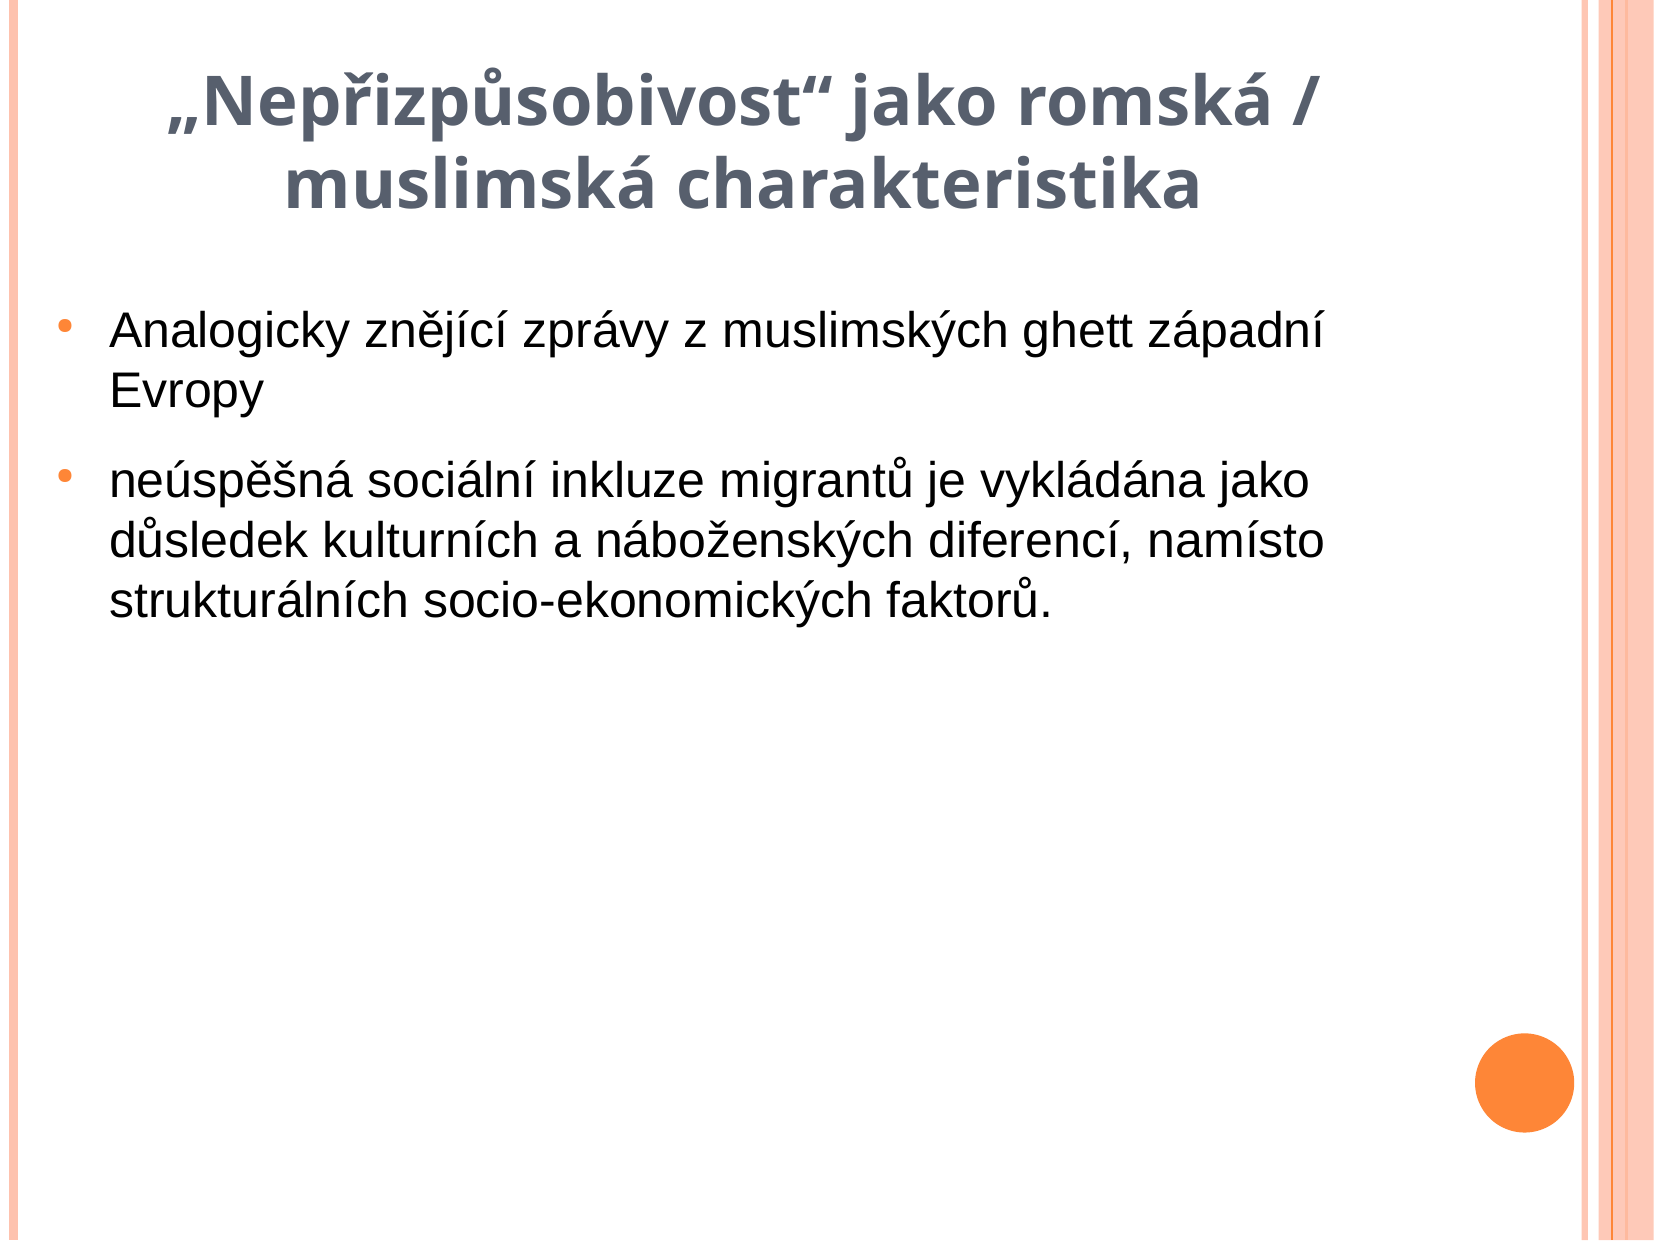

# „Nepřizpůsobivost“ jako romská / muslimská charakteristika
Analogicky znějící zprávy z muslimských ghett západní Evropy
neúspěšná sociální inkluze migrantů je vykládána jako důsledek kulturních a náboženských diferencí, namísto strukturálních socio-ekonomických faktorů.